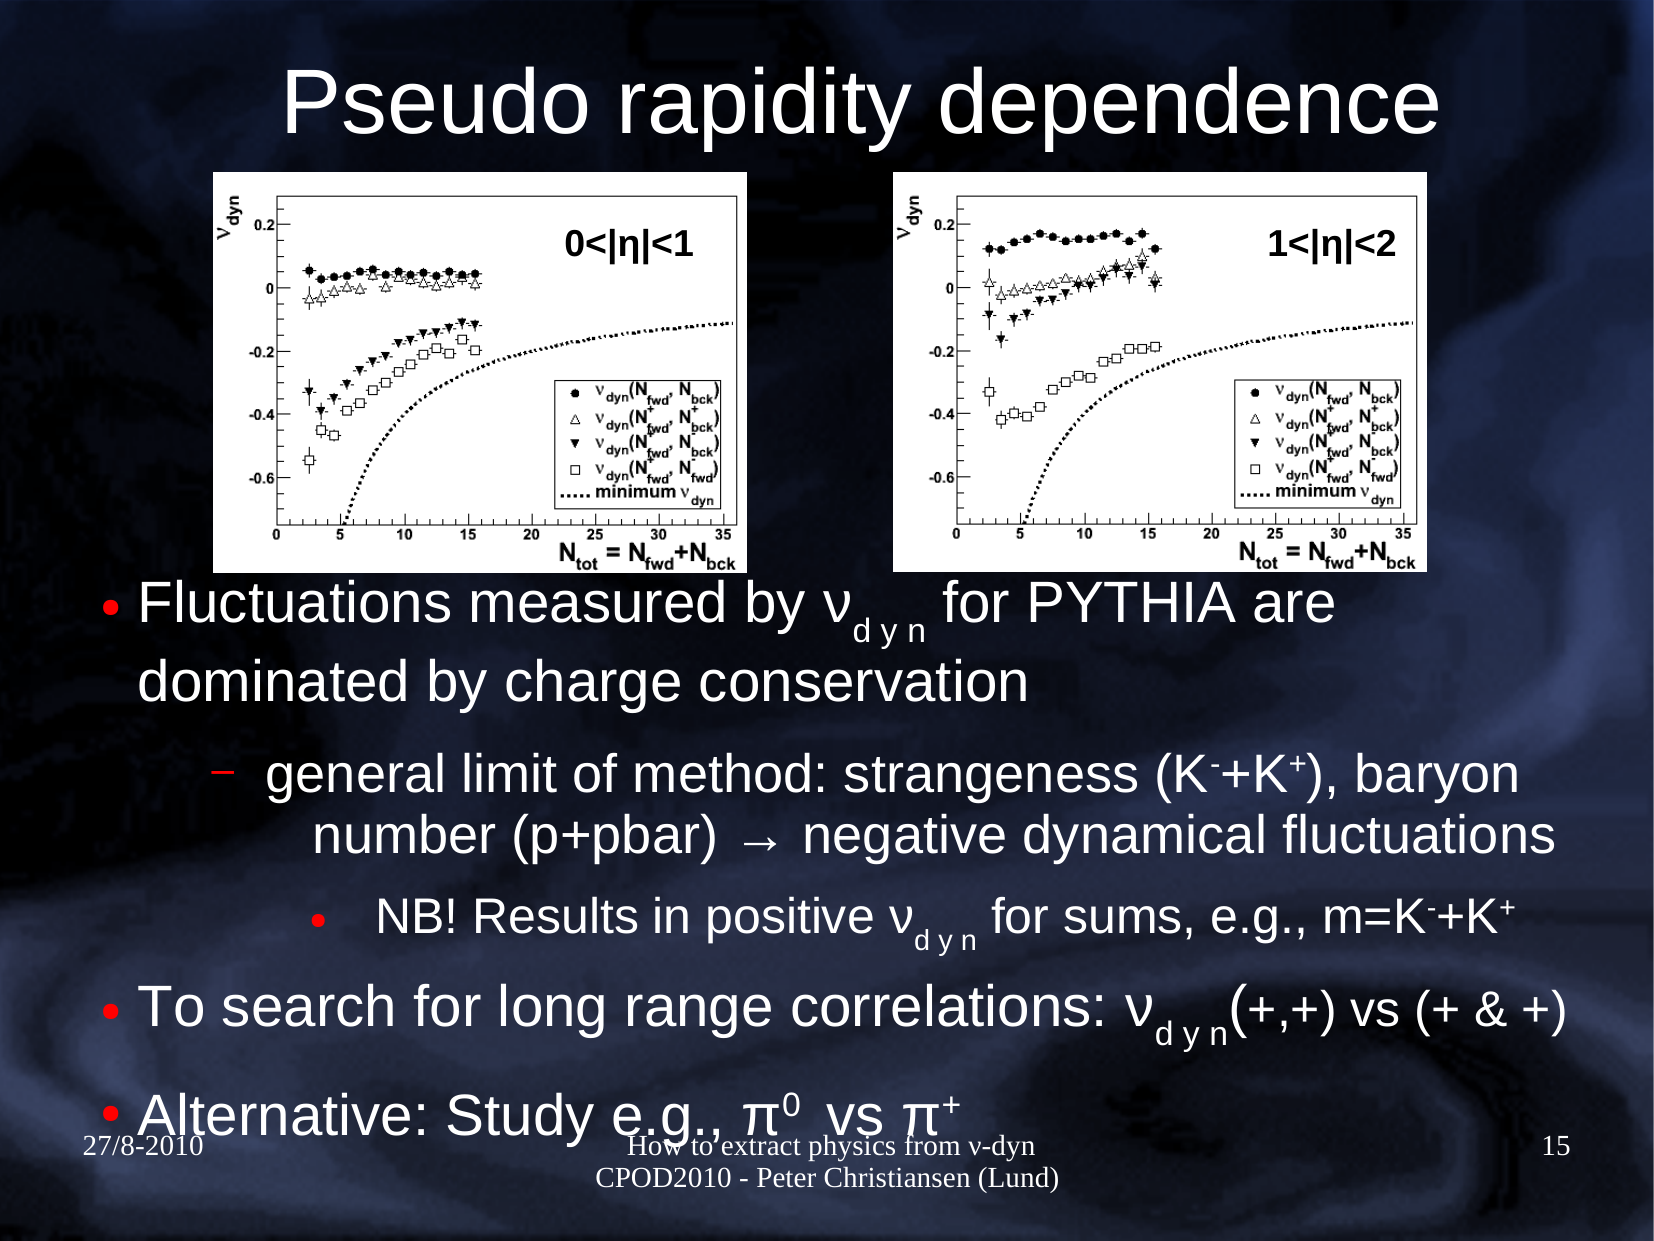

# Pseudo rapidity dependence
0<|η|<1
1<|η|<2
Fluctuations measured by νd y n for PYTHIA are dominated by charge conservation
general limit of method: strangeness (K-+K+), baryon number (p+pbar) → negative dynamical fluctuations
NB! Results in positive νd y n for sums, e.g., m=K-+K+
To search for long range correlations: νd y n(+,+) vs (+ & +)
Alternative: Study e.g., π0 vs π+
27/8-2010
15